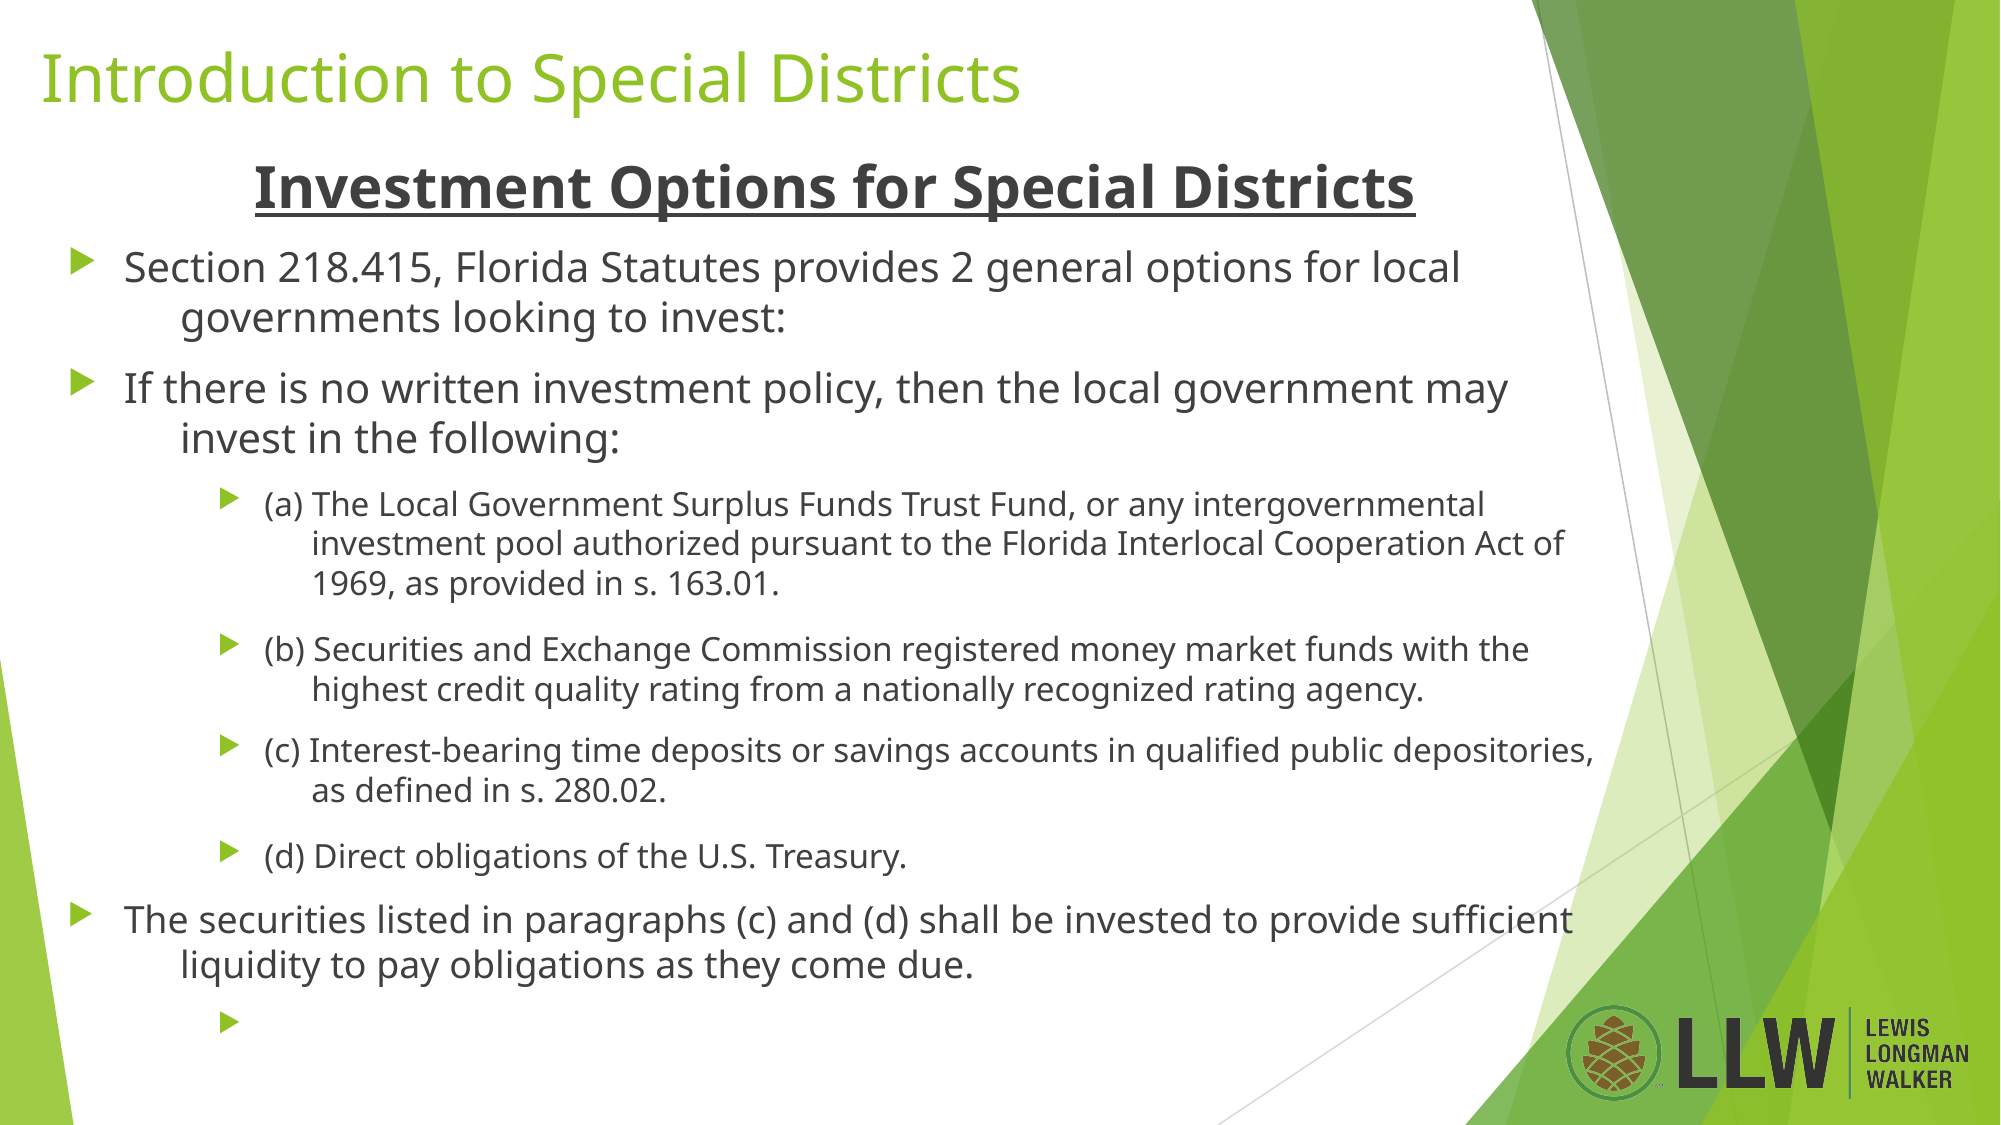

# Introduction to Special Districts
Investment Options for Special Districts
Section 218.415, Florida Statutes provides 2 general options for local governments looking to invest:
If there is no written investment policy, then the local government may invest in the following:
(a) The Local Government Surplus Funds Trust Fund, or any intergovernmental investment pool authorized pursuant to the Florida Interlocal Cooperation Act of 1969, as provided in s. 163.01.
(b) Securities and Exchange Commission registered money market funds with the highest credit quality rating from a nationally recognized rating agency.
(c) Interest-bearing time deposits or savings accounts in qualified public depositories, as defined in s. 280.02.
(d) Direct obligations of the U.S. Treasury.
The securities listed in paragraphs (c) and (d) shall be invested to provide sufficient liquidity to pay obligations as they come due.